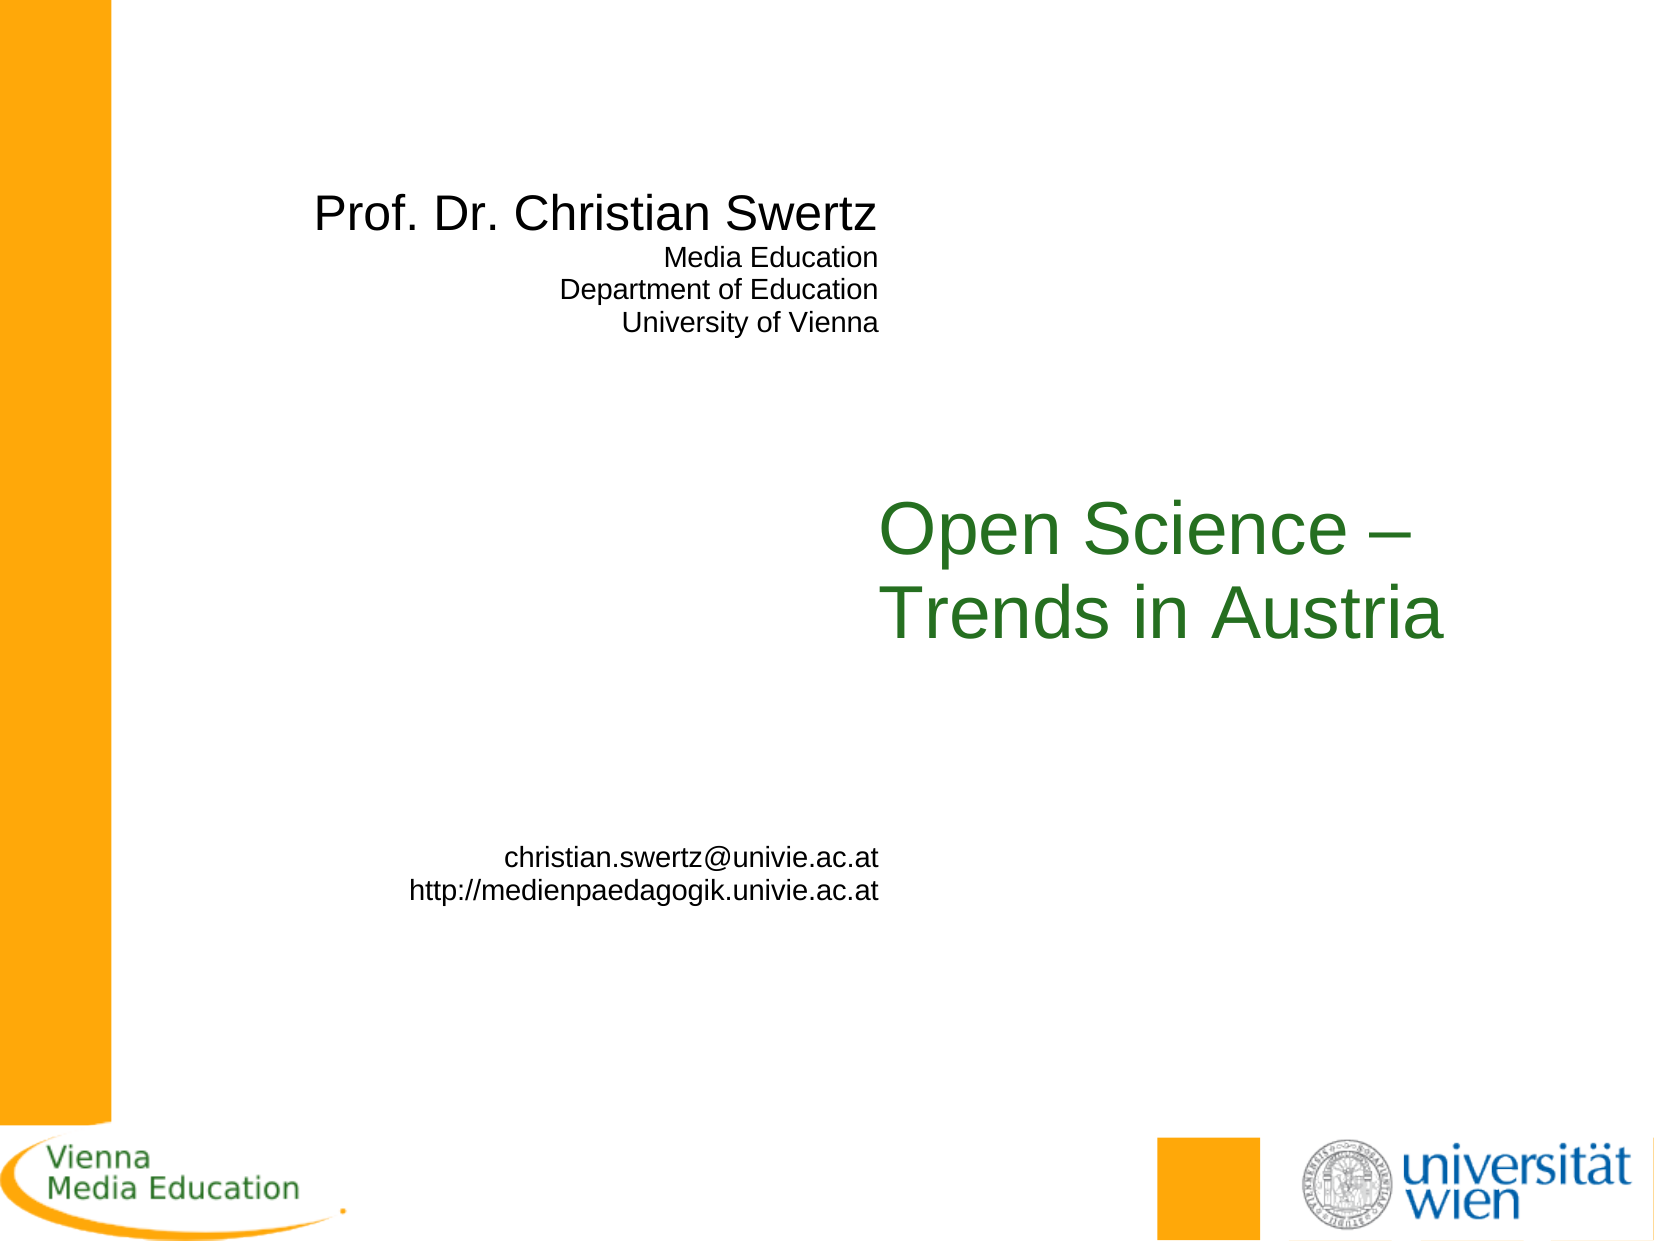

Prof. Dr. Christian Swertz
Media Education
Department of Education
University of Vienna
Open Science – Trends in Austria
christian.swertz@univie.ac.at
http://medienpaedagogik.univie.ac.at